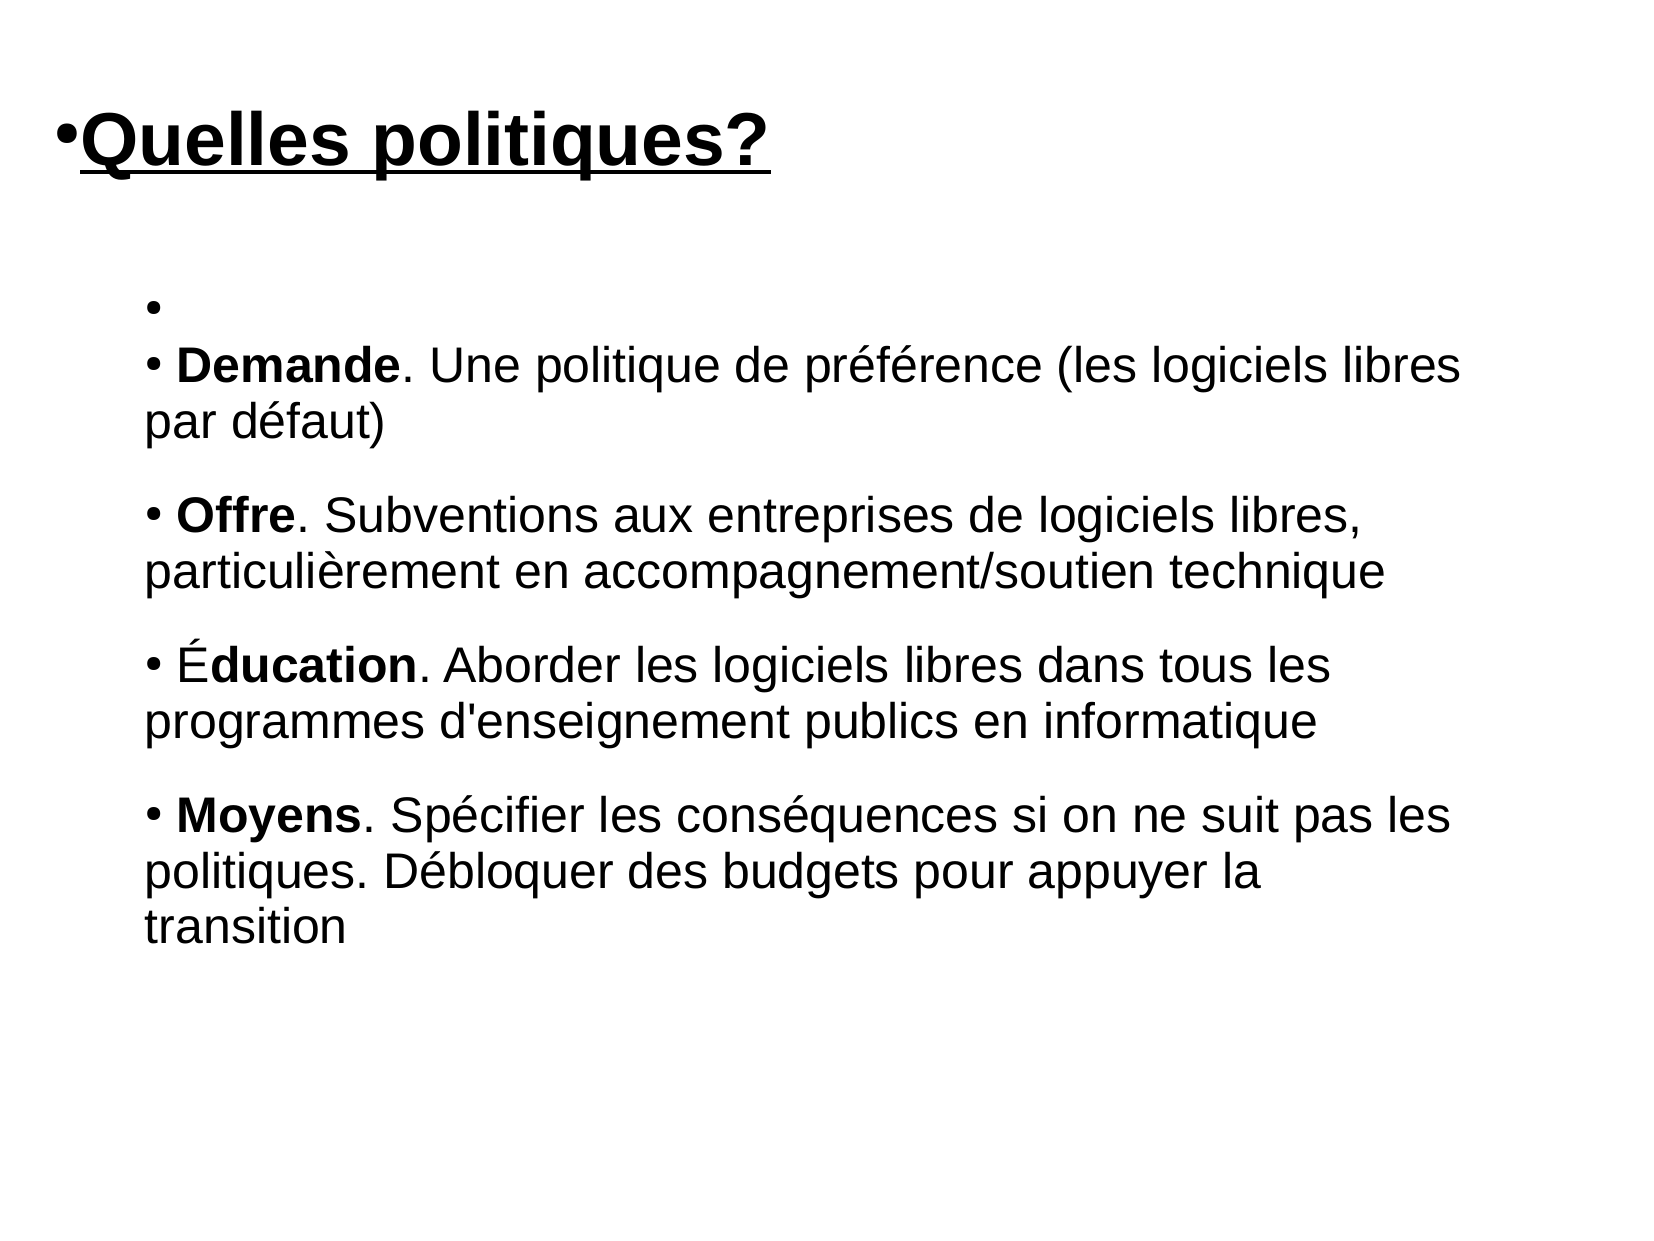

# Quelles politiques?
 Demande. Une politique de préférence (les logiciels libres par défaut)
 Offre. Subventions aux entreprises de logiciels libres, particulièrement en accompagnement/soutien technique
 Éducation. Aborder les logiciels libres dans tous les programmes d'enseignement publics en informatique
 Moyens. Spécifier les conséquences si on ne suit pas les politiques. Débloquer des budgets pour appuyer la transition